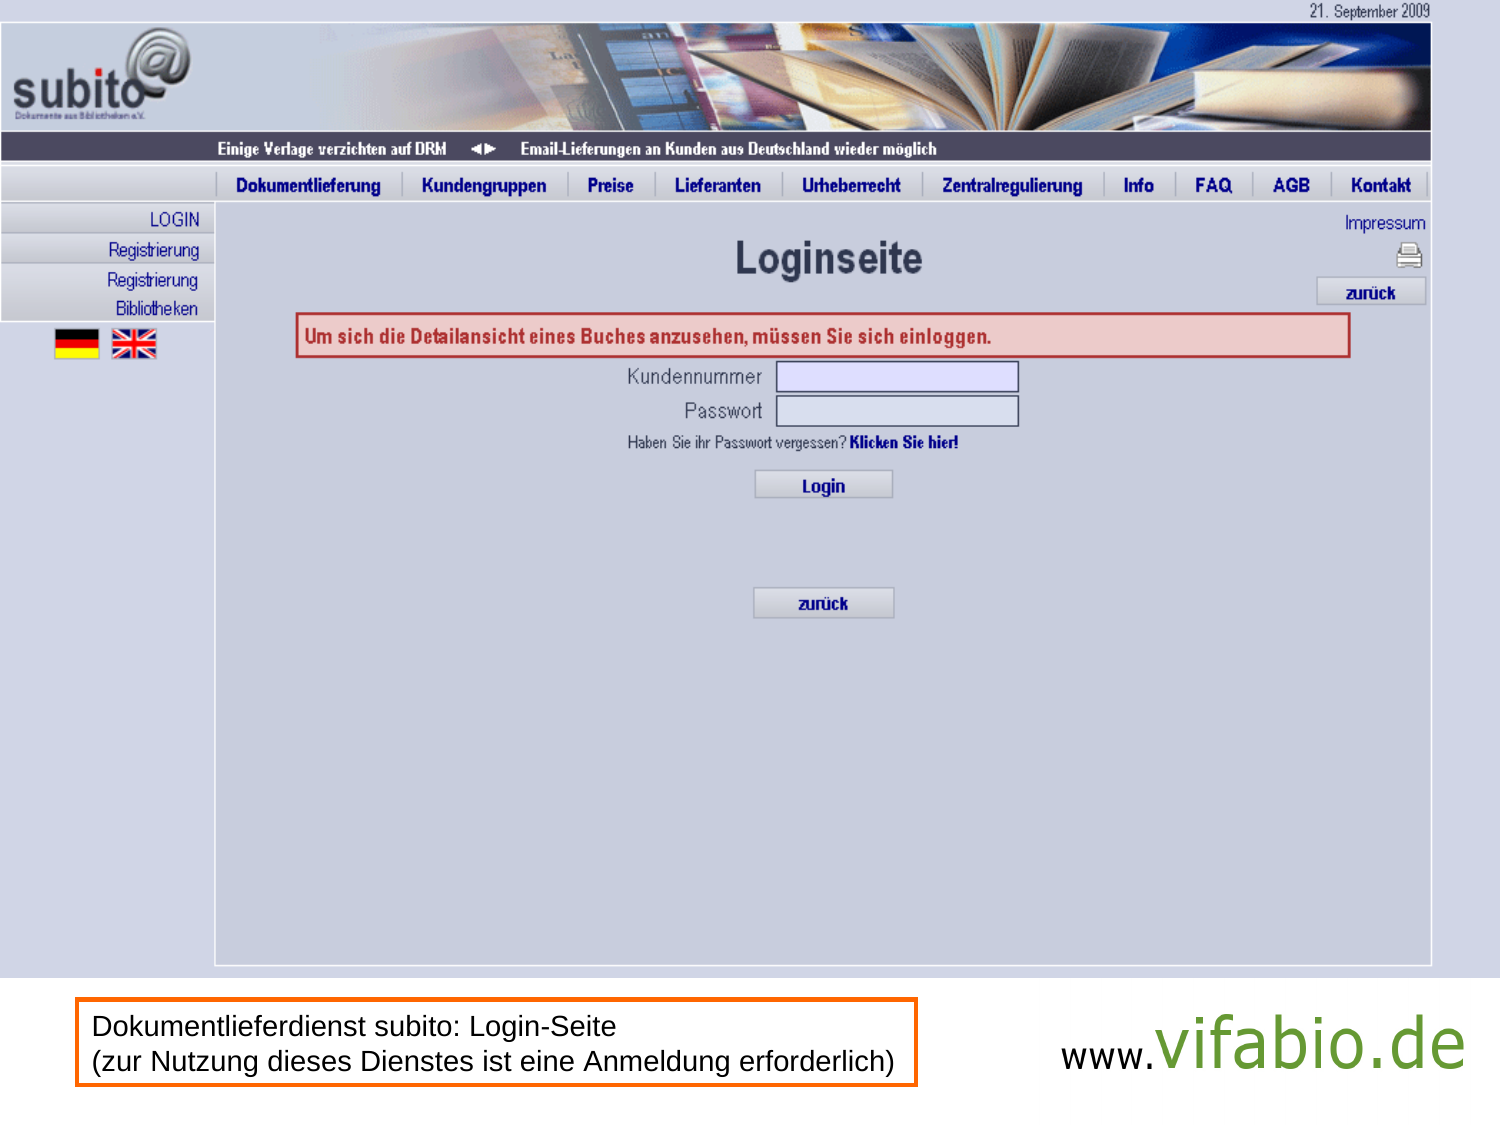

# subito-LogIn (Bildschirmfoto)
...
Dokumentlieferdienst subito: Login-Seite
(zur Nutzung dieses Dienstes ist eine Anmeldung erforderlich)